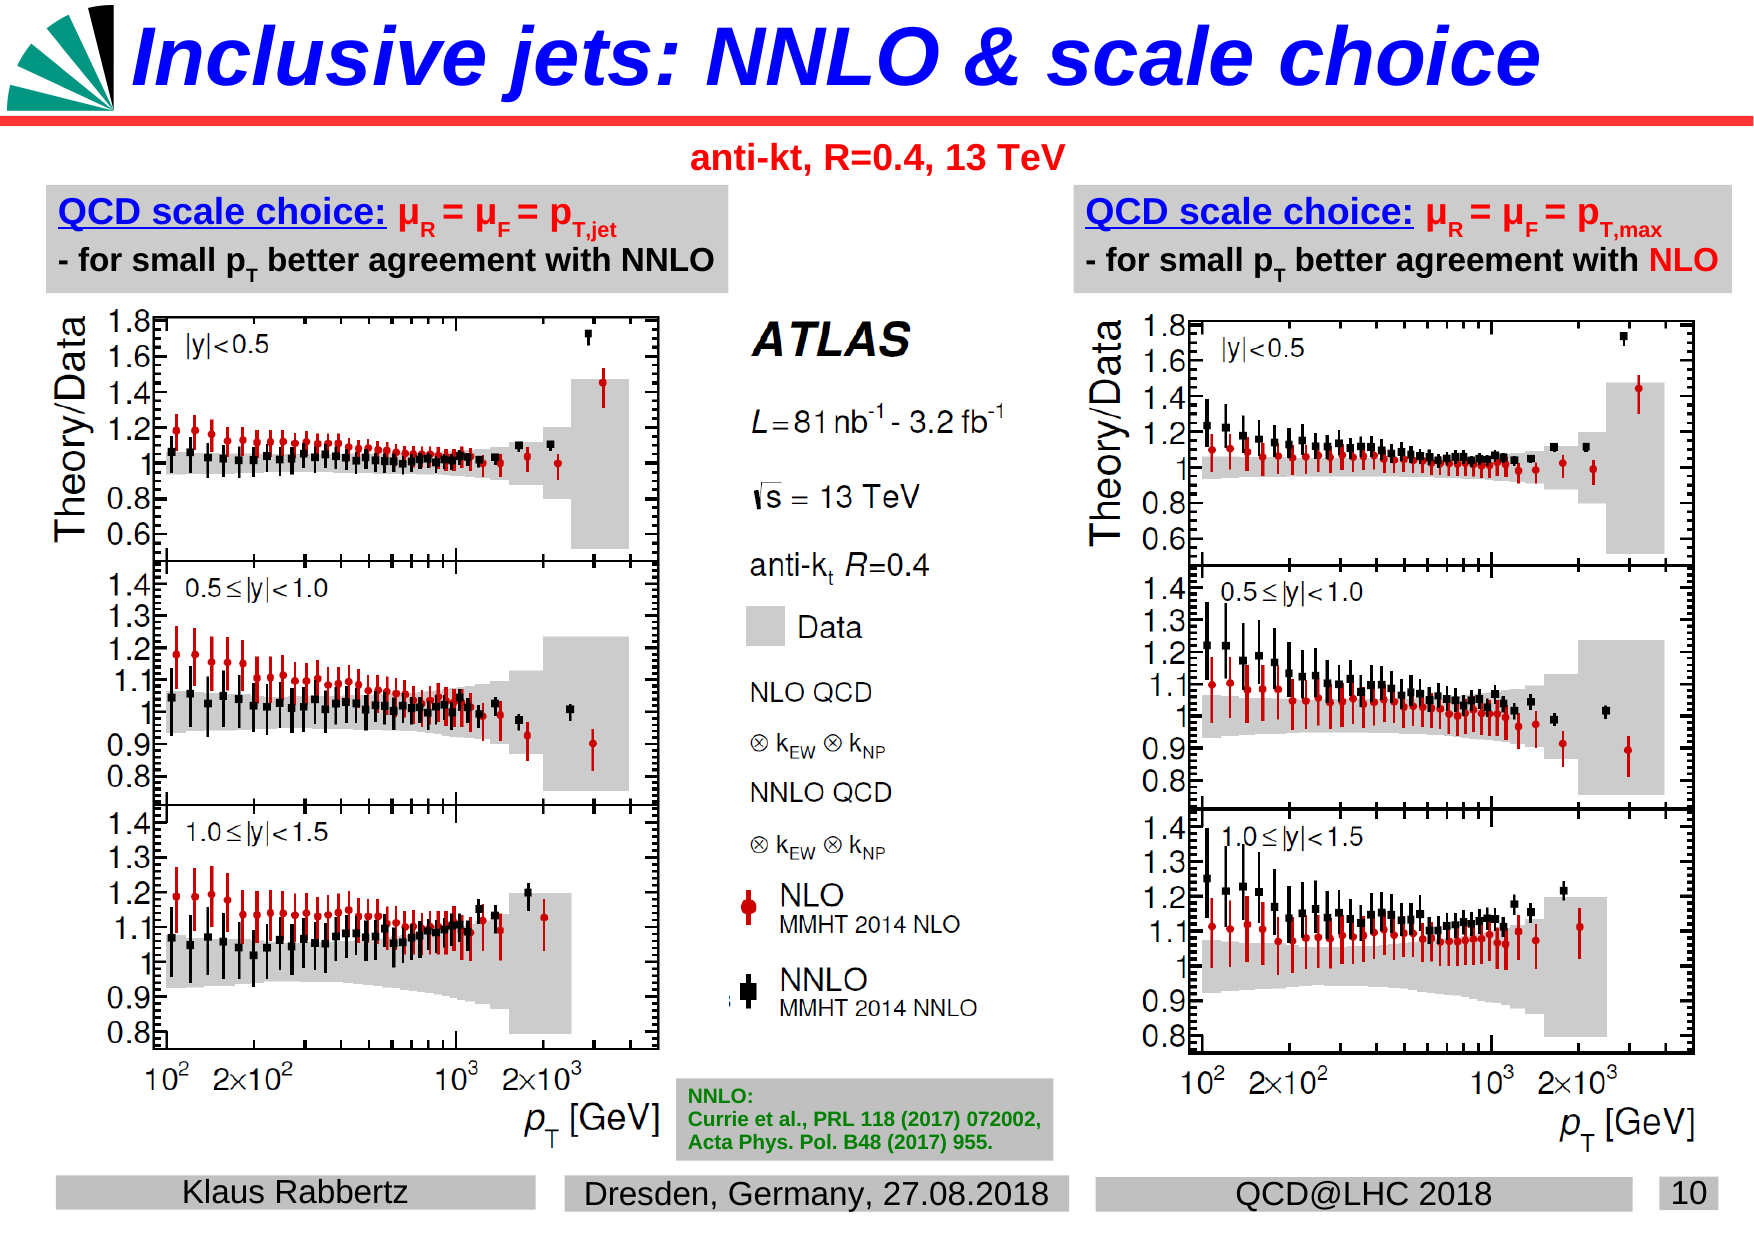

# Inclusive jets: NNLO & scale choice
anti-kt, R=0.4, 13 TeV
QCD scale choice: μR = μF = pT,jet
- for small pT better agreement with NNLO
QCD scale choice: μR = μF = pT,max
- for small pT better agreement with NLO
NNLO:
Currie et al., PRL 118 (2017) 072002,
Acta Phys. Pol. B48 (2017) 955.